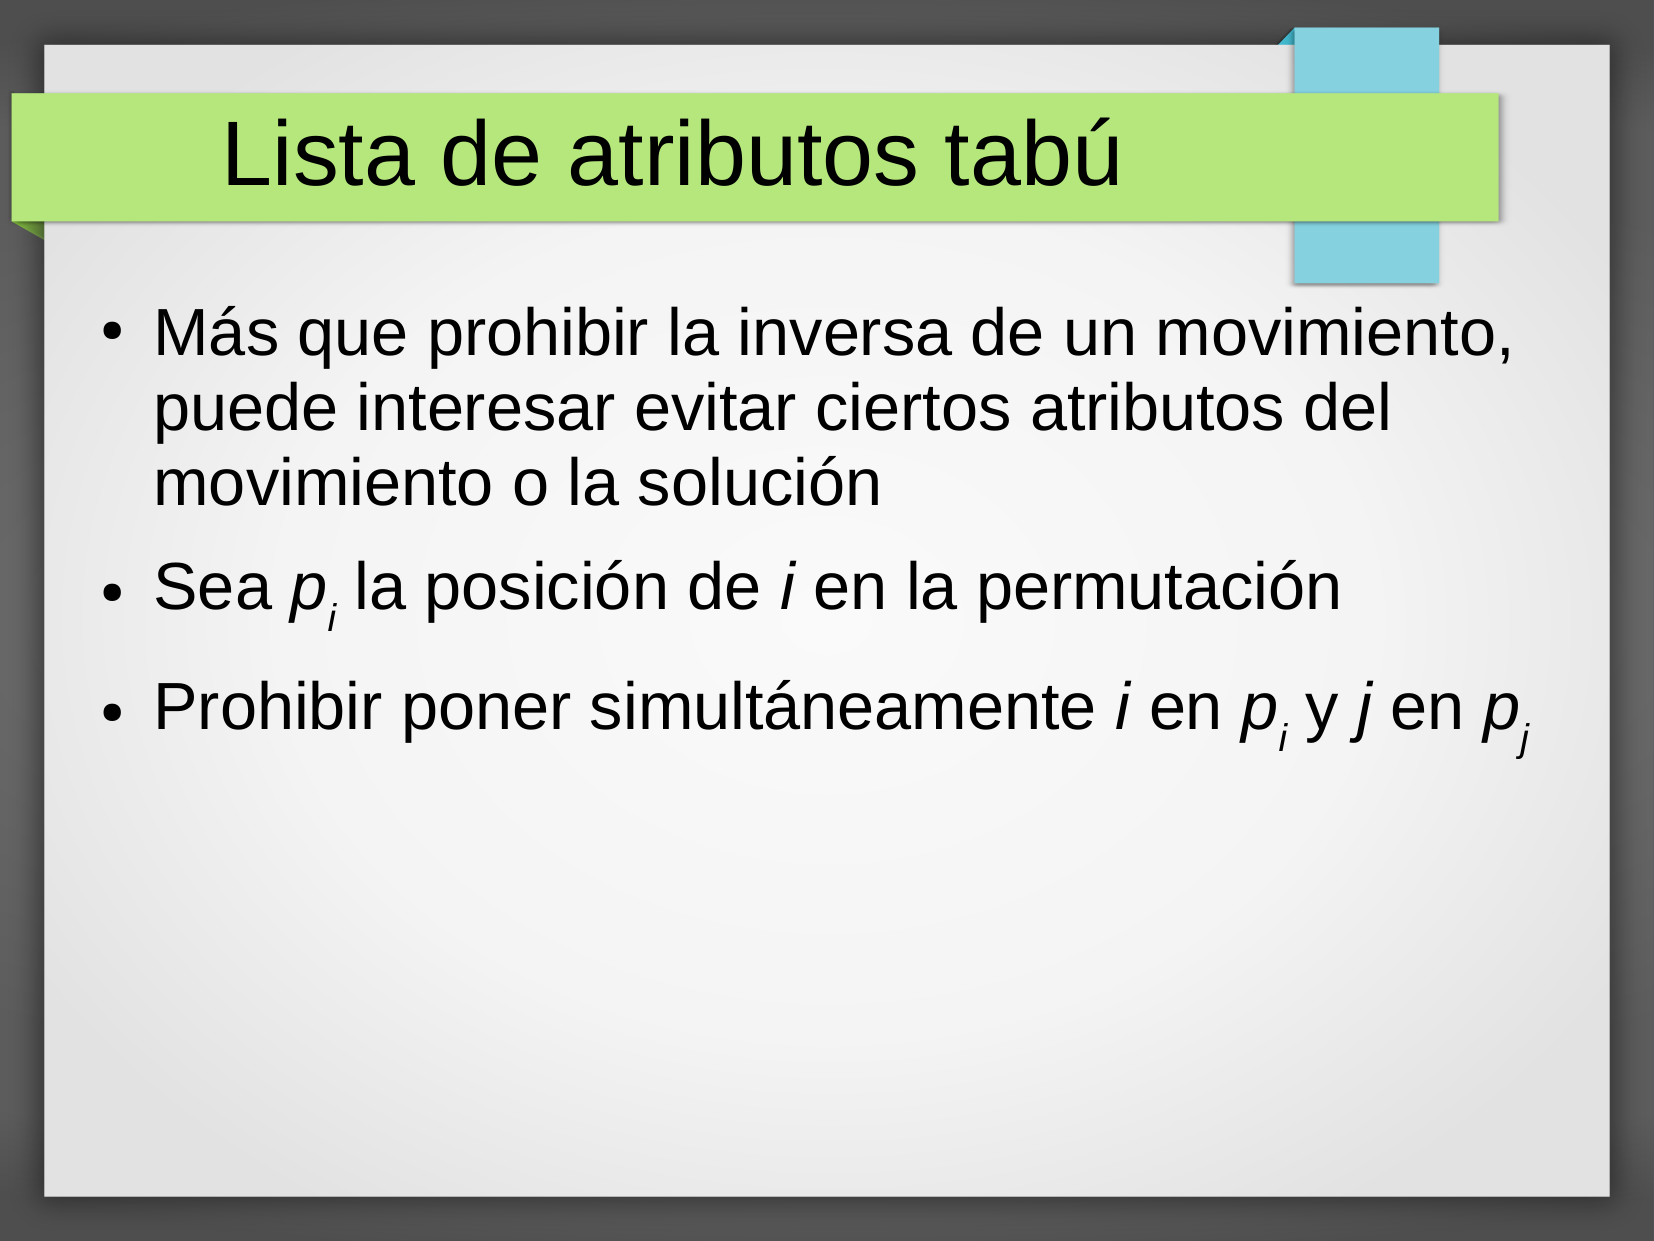

# Lista de atributos tabú
Más que prohibir la inversa de un movimiento, puede interesar evitar ciertos atributos del movimiento o la solución
Sea pi la posición de i en la permutación
Prohibir poner simultáneamente i en pi y j en pj